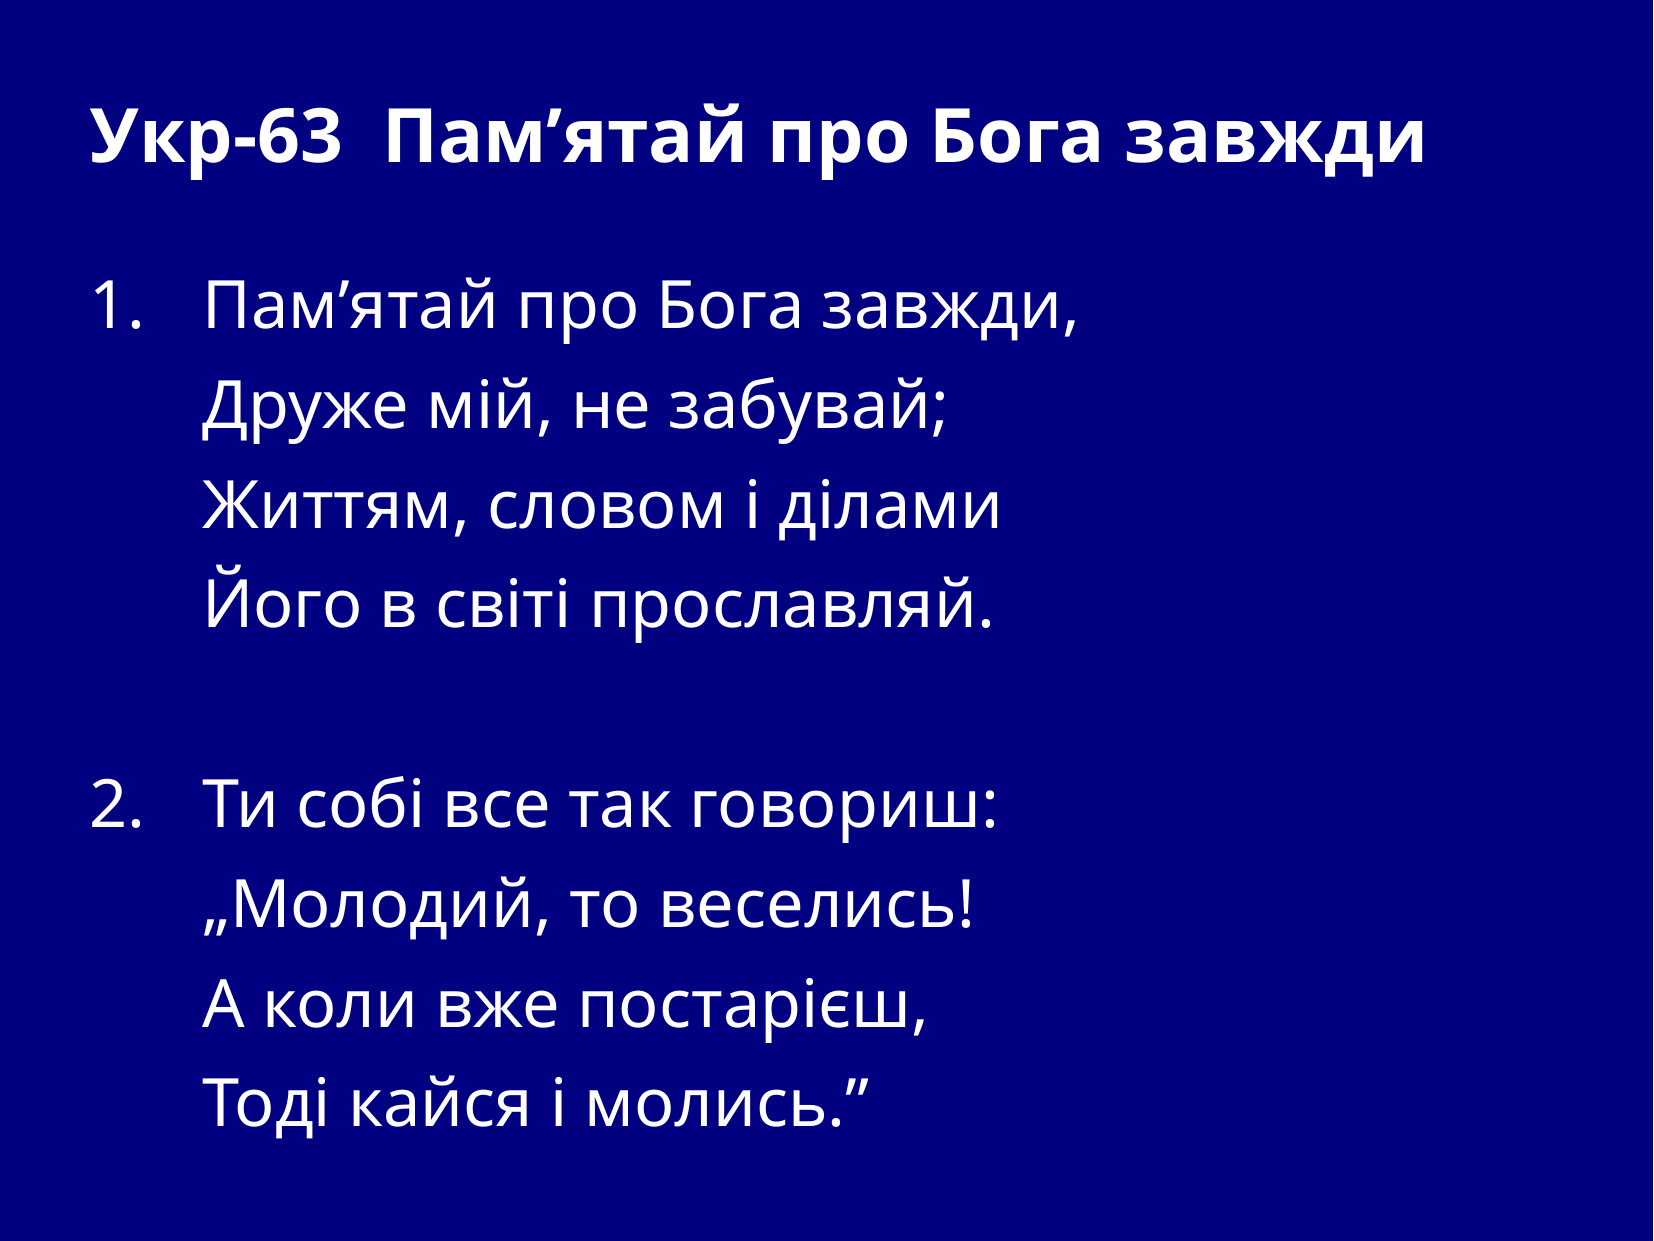

Укр-63 Пам’ятай про Бога завжди
1.	Пам’ятай про Бога завжди,
	Друже мій, не забувай;
	Життям, словом і ділами
	Його в світі прославляй.
2.	Ти собі все так говориш:
	„Молодий, то веселись!
	А коли вже постарієш,
	Тоді кайся і молись.”